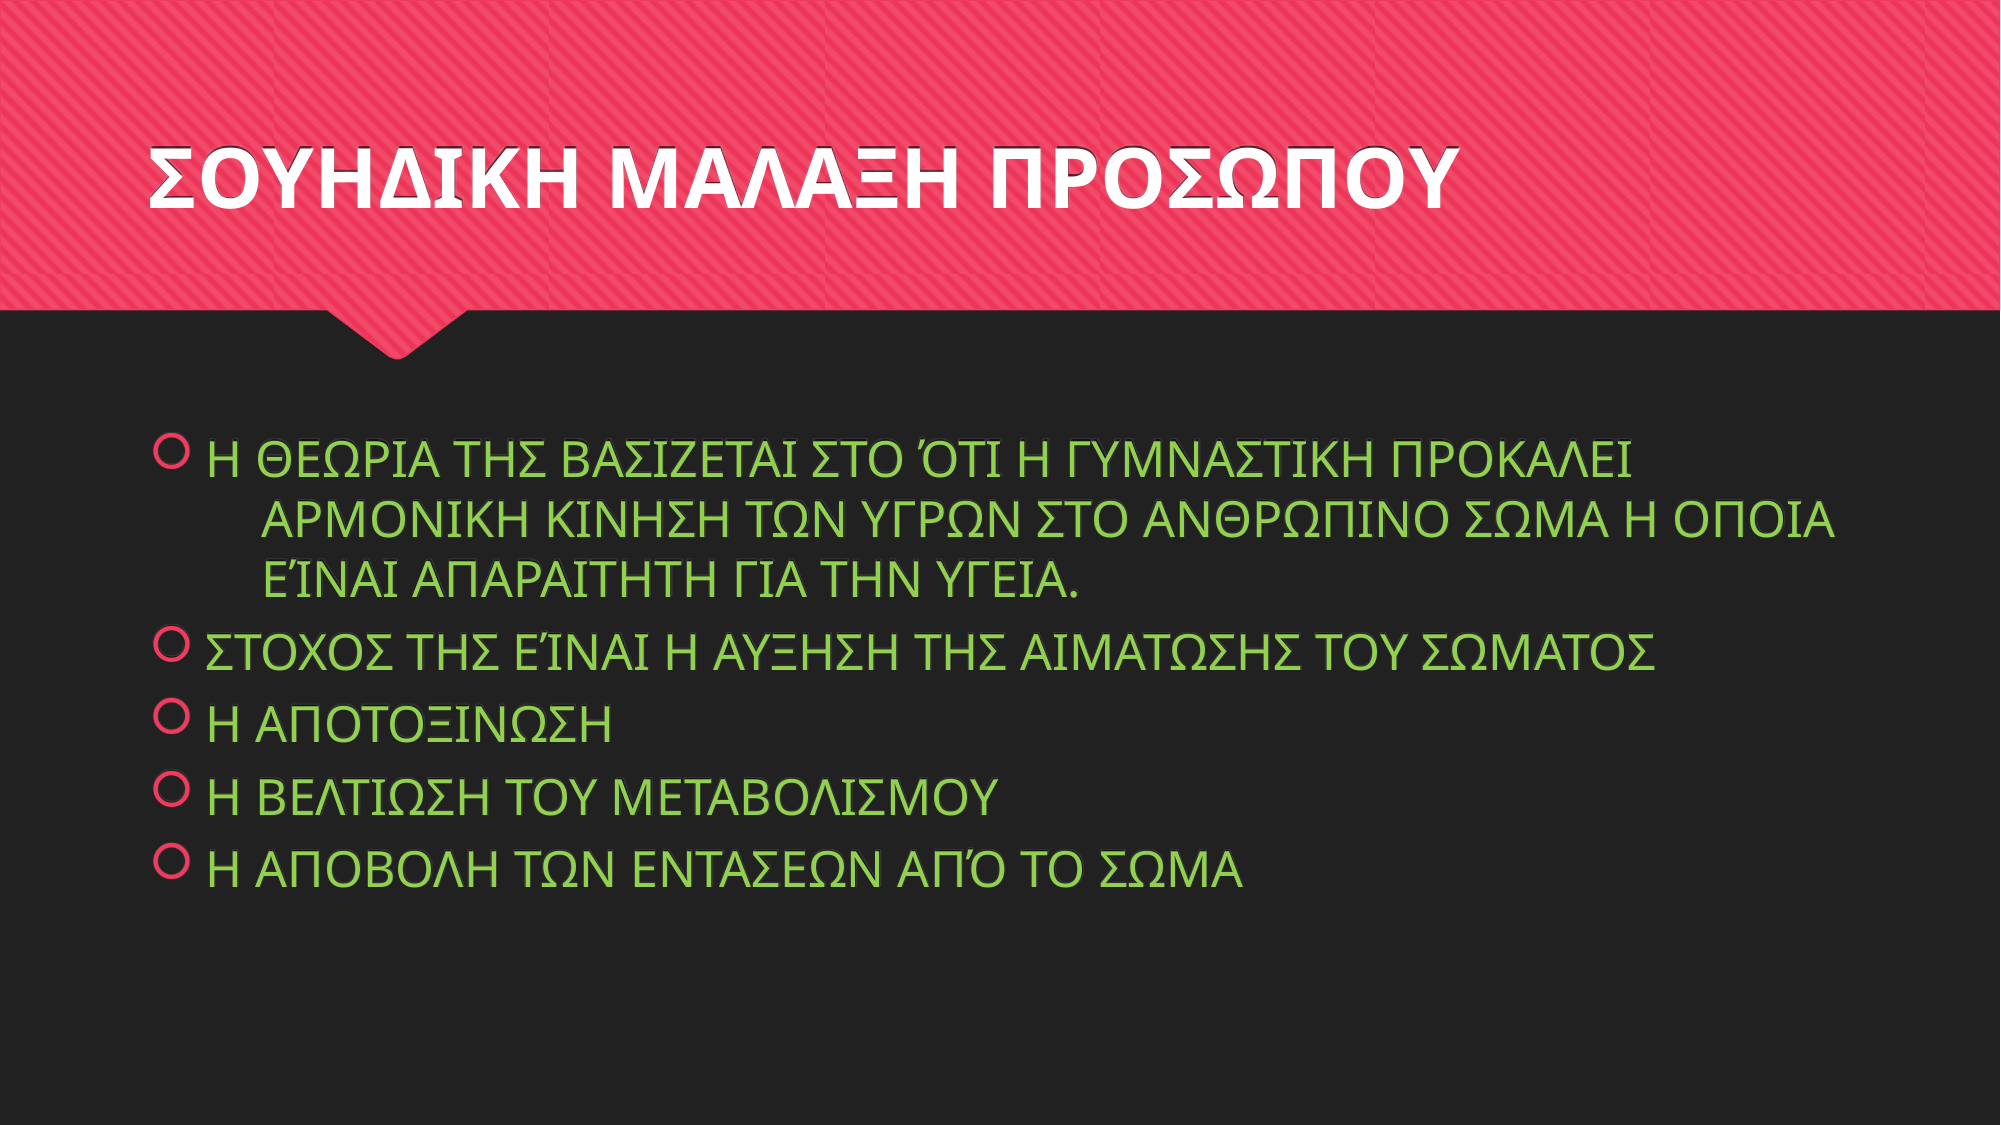

# ΣΟΥΗΔΙΚΗ ΜΑΛΑΞΗ ΠΡΟΣΩΠΟΥ
Η ΘΕΩΡΙΑ ΤΗΣ ΒΑΣΙΖΕΤΑΙ ΣΤΟ ΌΤΙ Η ΓΥΜΝΑΣΤΙΚΗ ΠΡΟΚΑΛΕΙ ΑΡΜΟΝΙΚΗ ΚΙΝΗΣΗ ΤΩΝ ΥΓΡΩΝ ΣΤΟ ΑΝΘΡΩΠΙΝΟ ΣΩΜΑ Η ΟΠΟΙΑ ΕΊΝΑΙ ΑΠΑΡΑΙΤΗΤΗ ΓΙΑ ΤΗΝ ΥΓΕΙΑ.
ΣΤΟΧΟΣ ΤΗΣ ΕΊΝΑΙ Η ΑΥΞΗΣΗ ΤΗΣ ΑΙΜΑΤΩΣΗΣ ΤΟΥ ΣΩΜΑΤΟΣ
Η ΑΠΟΤΟΞΙΝΩΣΗ
Η ΒΕΛΤΙΩΣΗ ΤΟΥ ΜΕΤΑΒΟΛΙΣΜΟΥ
Η ΑΠΟΒΟΛΗ ΤΩΝ ΕΝΤΑΣΕΩΝ ΑΠΌ ΤΟ ΣΩΜΑ